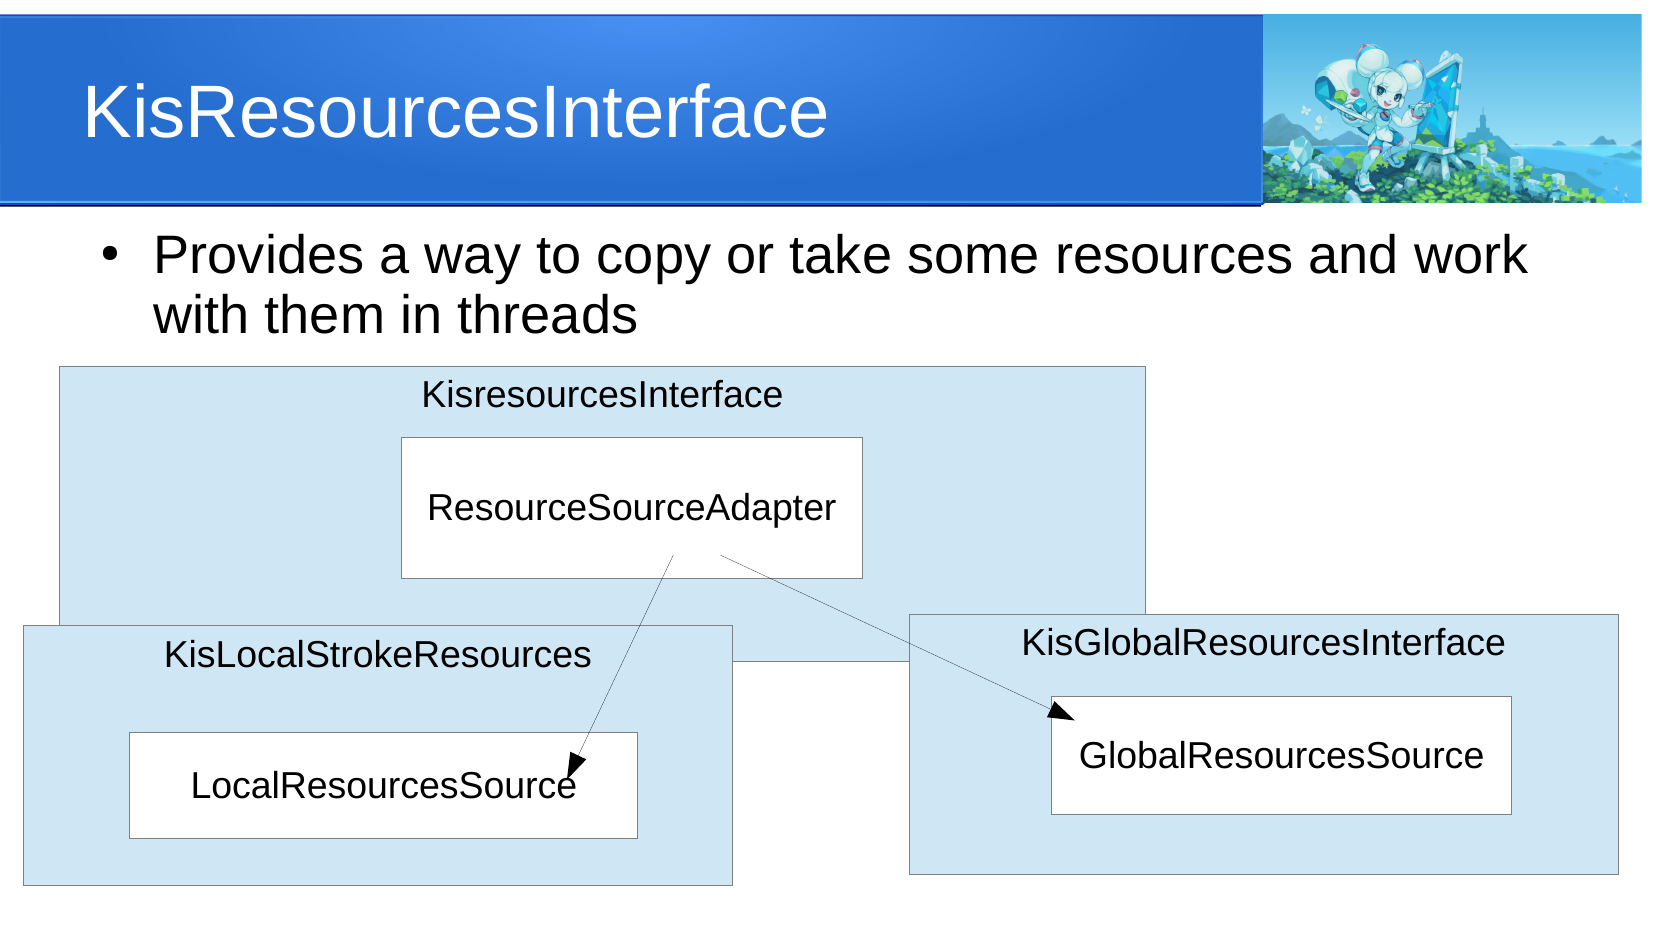

# KisResourcesInterface
Provides a way to copy or take some resources and work with them in threads
KisresourcesInterface
ResourceSourceAdapter
KisGlobalResourcesInterface
KisLocalStrokeResources
GlobalResourcesSource
LocalResourcesSource